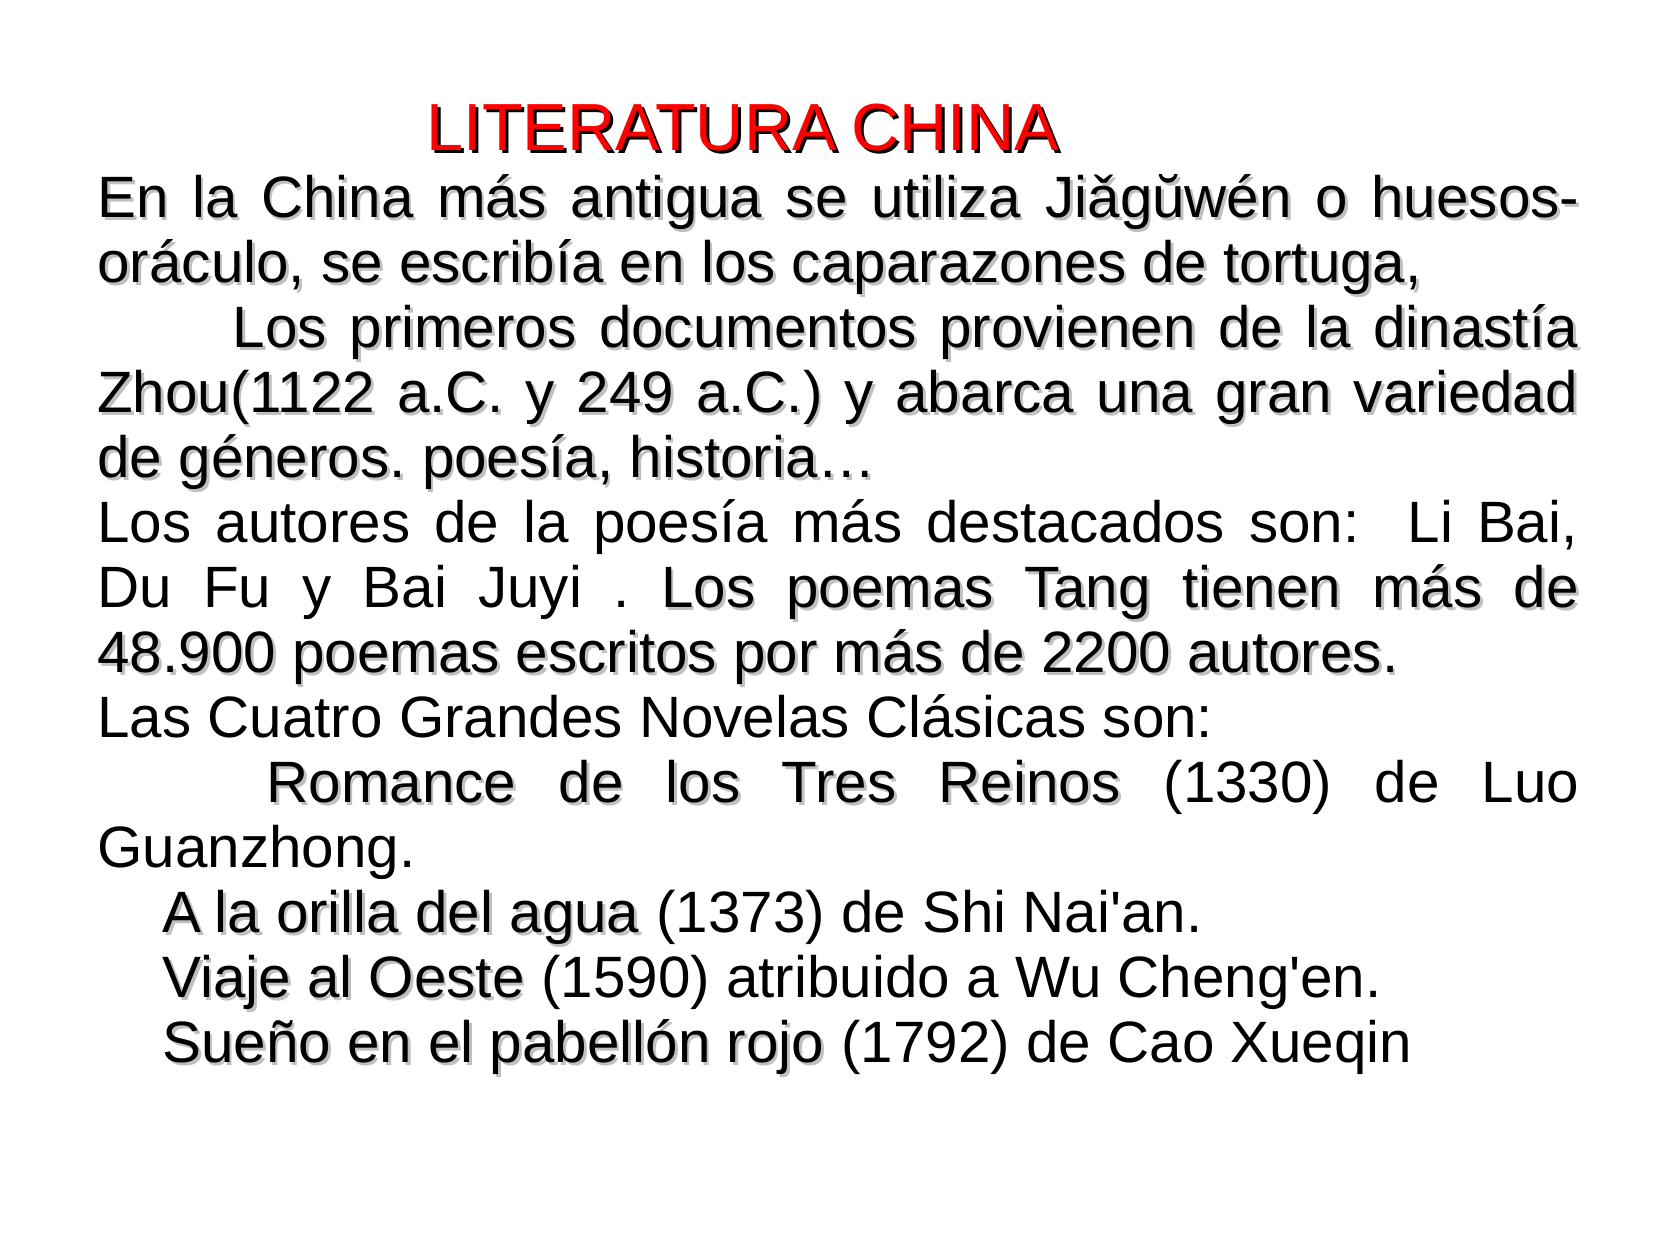

LITERATURA CHINA
En la China más antigua se utiliza Jiǎgŭwén o huesos-oráculo, se escribía en los caparazones de tortuga,
 Los primeros documentos provienen de la dinastía Zhou(1122 a.C. y 249 a.C.) y abarca una gran variedad de géneros. poesía, historia…
Los autores de la poesía más destacados son: Li Bai, Du Fu y Bai Juyi . Los poemas Tang tienen más de 48.900 poemas escritos por más de 2200 autores.
Las Cuatro Grandes Novelas Clásicas son:
 Romance de los Tres Reinos (1330) de Luo Guanzhong.
 A la orilla del agua (1373) de Shi Nai'an.
 Viaje al Oeste (1590) atribuido a Wu Cheng'en.
 Sueño en el pabellón rojo (1792) de Cao Xueqin